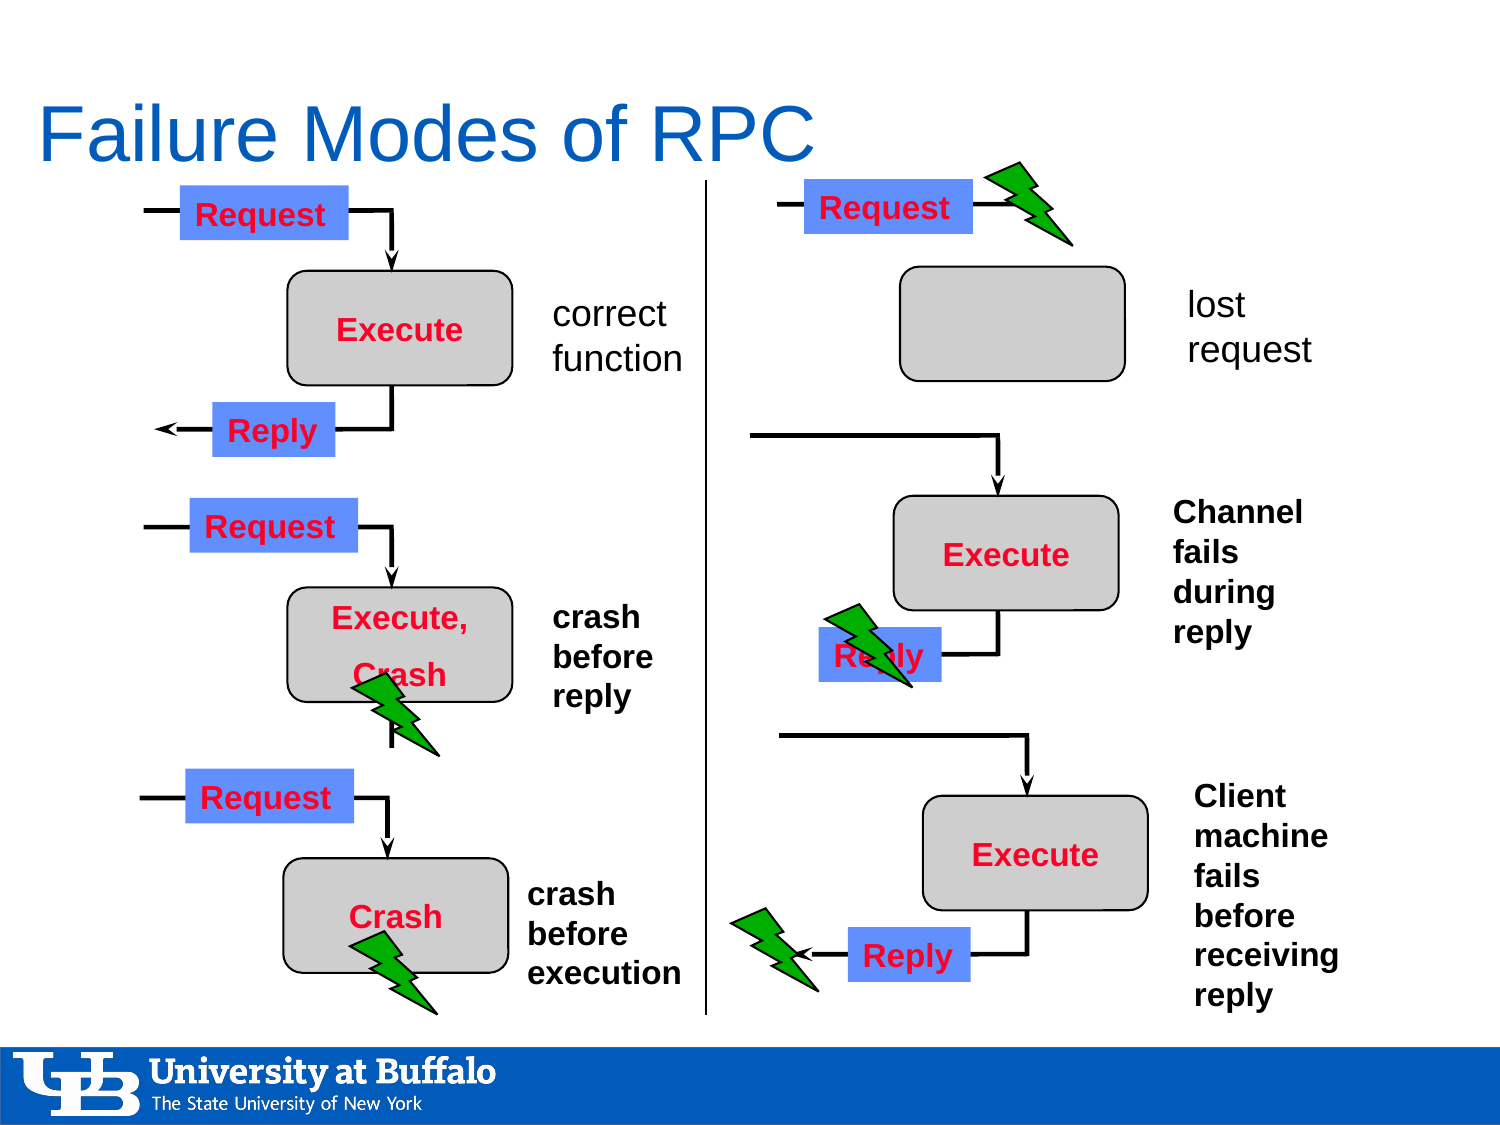

# Failure Modes of RPC
Request
Request
Execute
lost request
correct function
Reply
Channel fails during reply
Execute
Request
Execute,
Crash
crash before reply
Reply
Client machine fails before receiving reply
Request
Execute
Crash
crash before execution
Reply